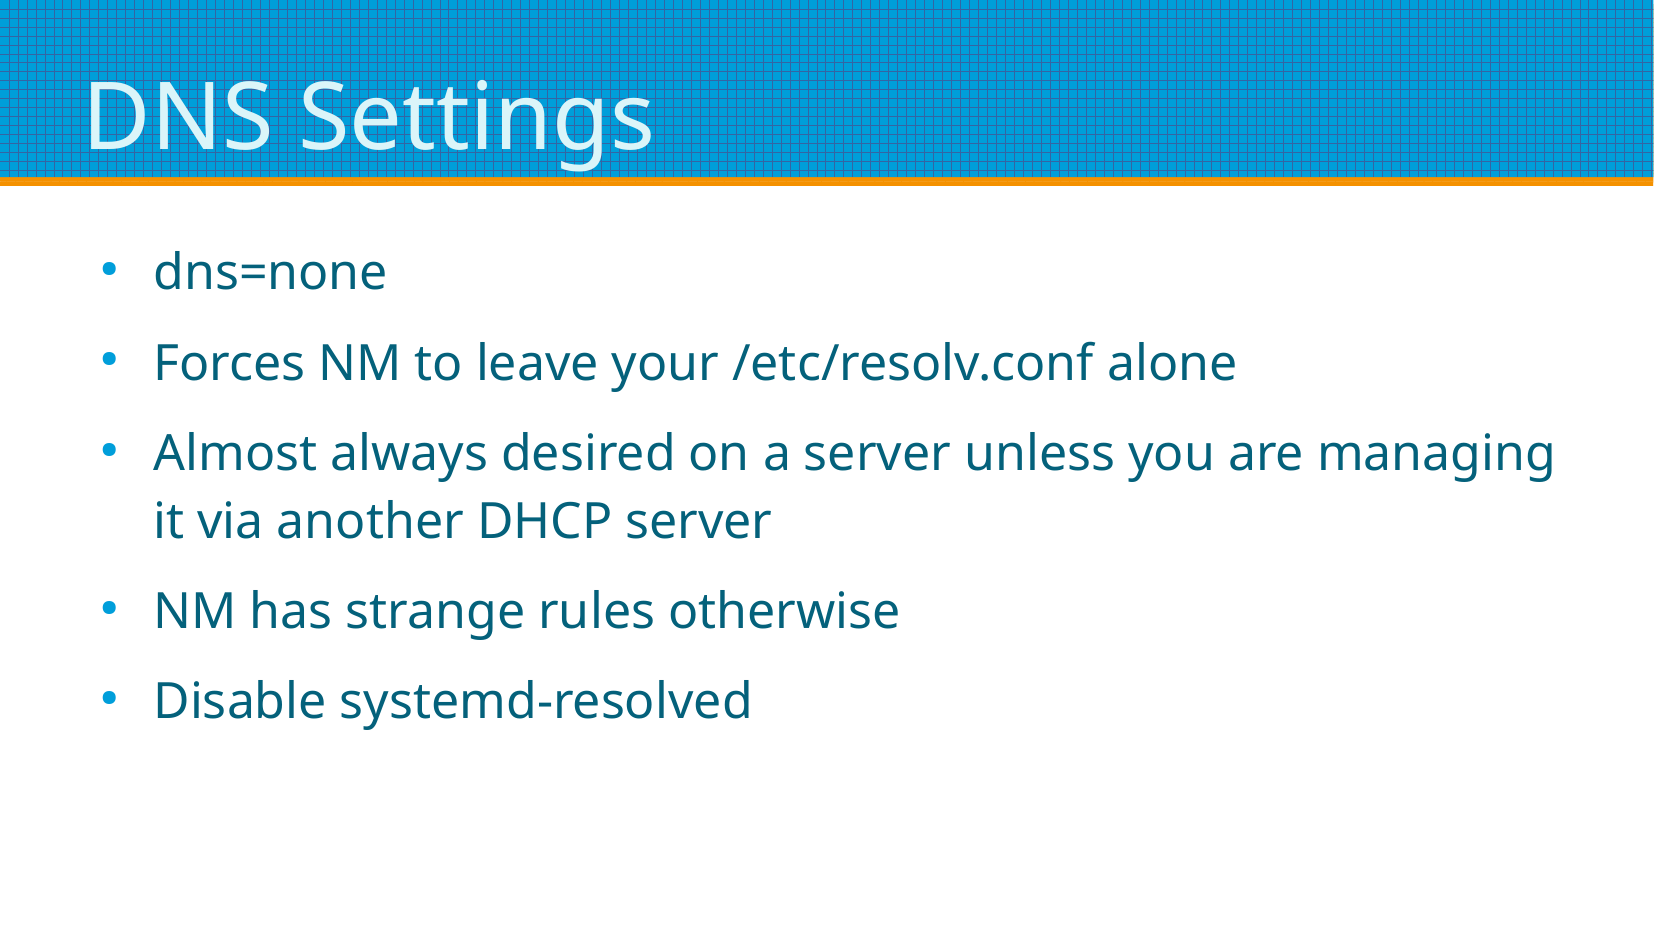

# DNS Settings
dns=none
Forces NM to leave your /etc/resolv.conf alone
Almost always desired on a server unless you are managing it via another DHCP server
NM has strange rules otherwise
Disable systemd-resolved